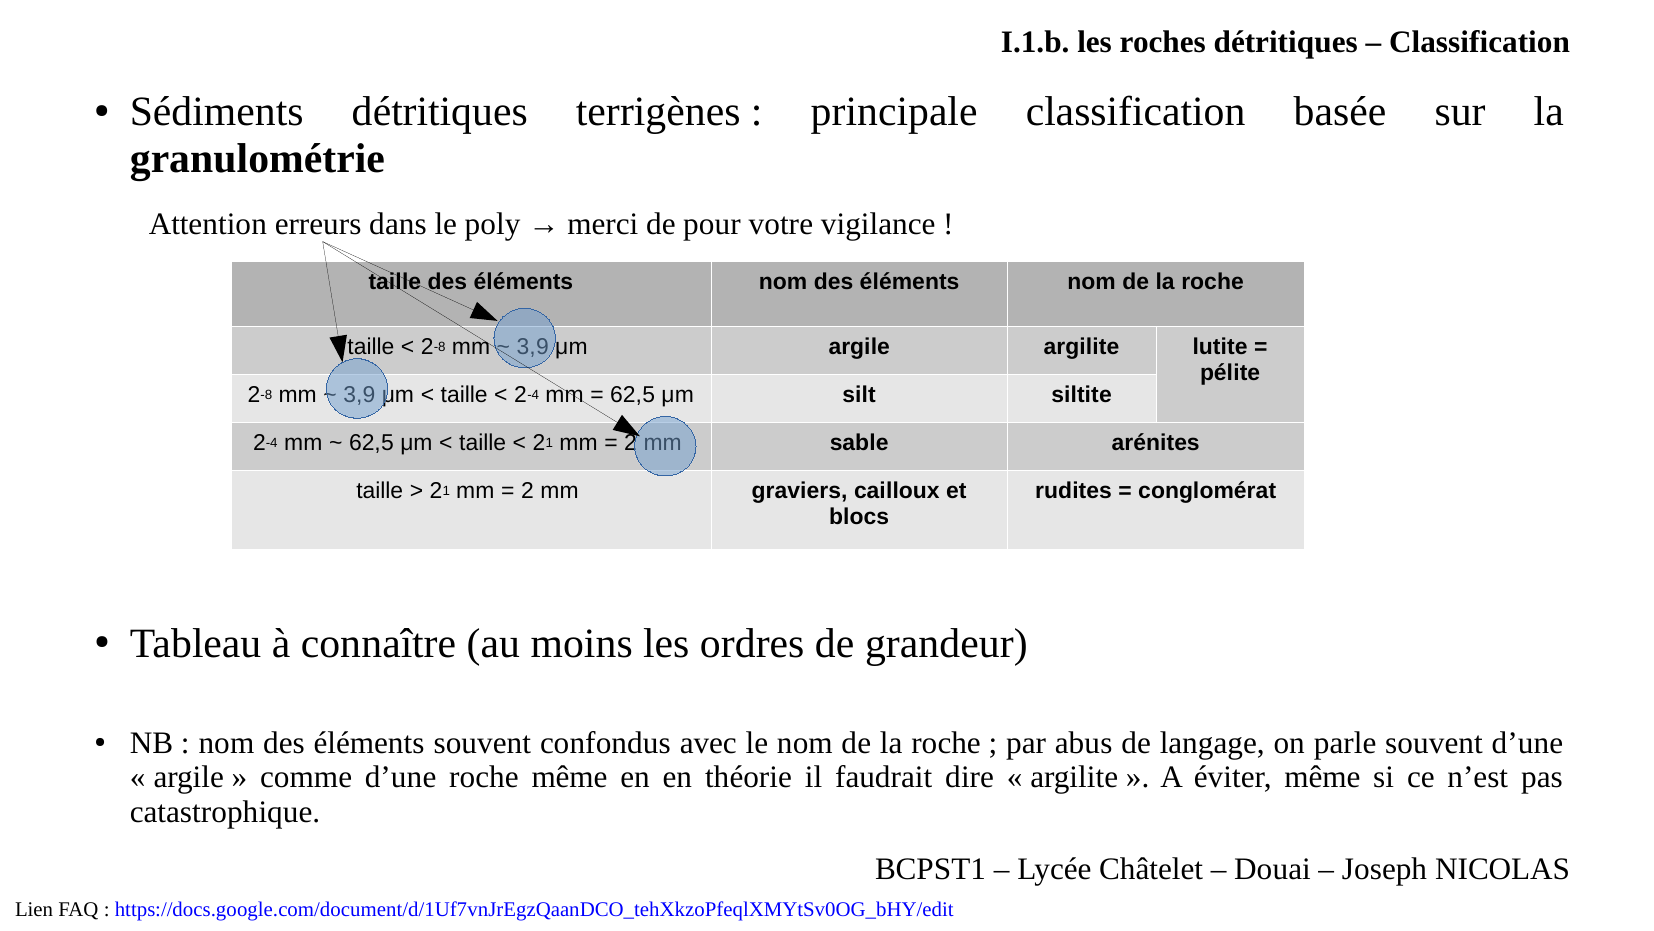

I.1.b. les roches détritiques – Classification
Sédiments détritiques terrigènes : principale classification basée sur la granulométrie
Attention erreurs dans le poly → merci de pour votre vigilance !
| taille des éléments | nom des éléments | nom de la roche | |
| --- | --- | --- | --- |
| taille < 2-8 mm ~ 3,9 μm | argile | argilite | lutite = pélite |
| 2-8 mm ~ 3,9 μm < taille < 2-4 mm = 62,5 μm | silt | siltite | |
| 2-4 mm ~ 62,5 μm < taille < 21 mm = 2 mm | sable | arénites | |
| taille > 21 mm = 2 mm | graviers, cailloux et blocs | rudites = conglomérat | |
Tableau à connaître (au moins les ordres de grandeur)
NB : nom des éléments souvent confondus avec le nom de la roche ; par abus de langage, on parle souvent d’une « argile » comme d’une roche même en en théorie il faudrait dire « argilite ». A éviter, même si ce n’est pas catastrophique.
BCPST1 – Lycée Châtelet – Douai – Joseph NICOLAS
Lien FAQ : https://docs.google.com/document/d/1Uf7vnJrEgzQaanDCO_tehXkzoPfeqlXMYtSv0OG_bHY/edit